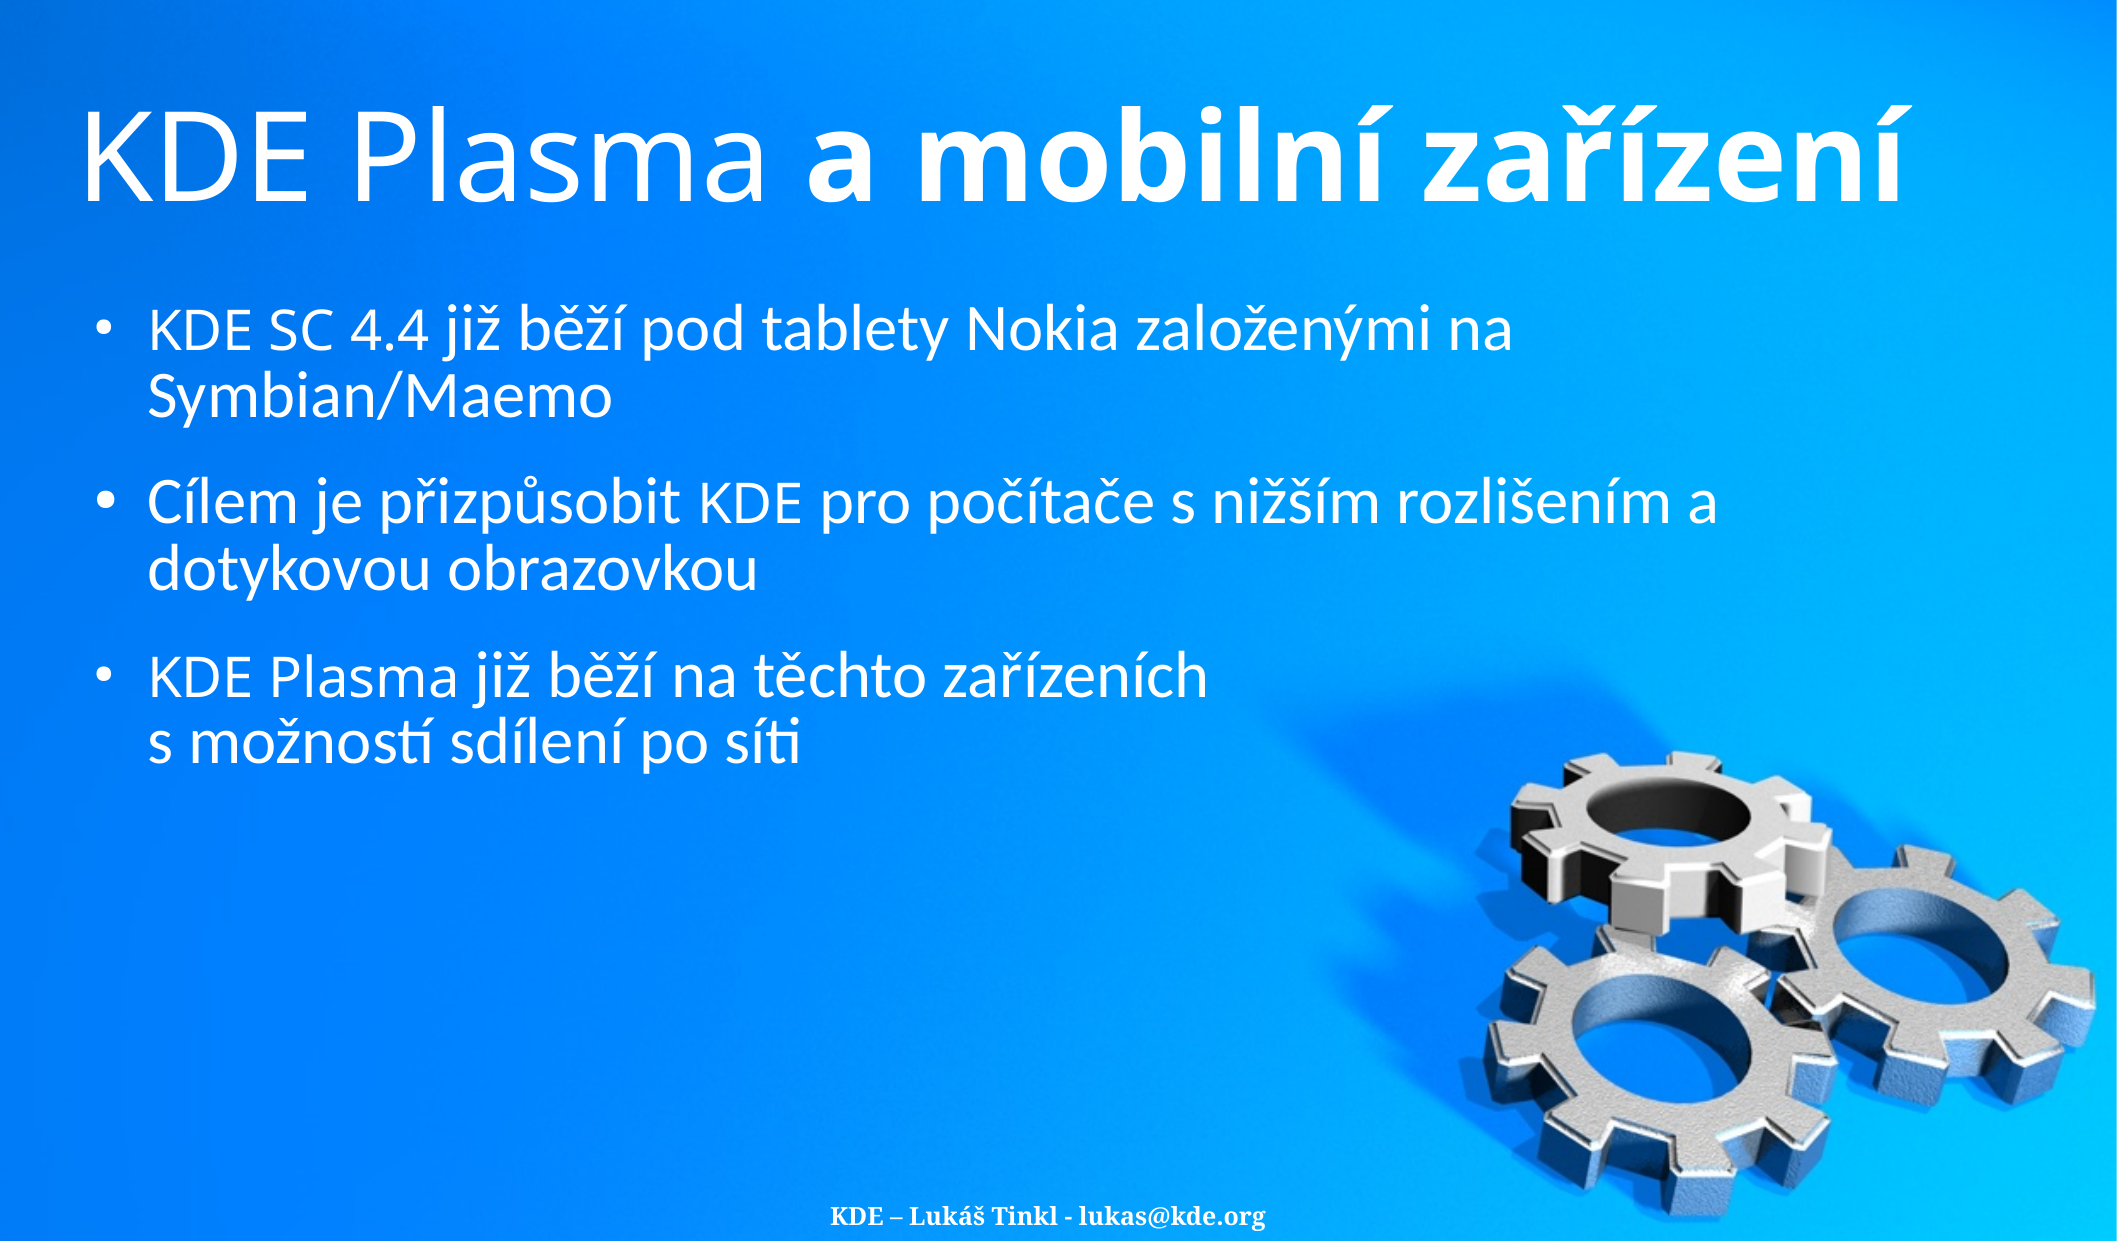

# KDE Plasma a mobilní zařízení
KDE SC 4.4 již běží pod tablety Nokia založenými na Symbian/Maemo
Cílem je přizpůsobit KDE pro počítače s nižším rozlišením a dotykovou obrazovkou
KDE Plasma již běží na těchto zařízeních
s možností sdílení po síti
KDE for Beginners - Sandro S. Andrade - sandroandrade@kde.org